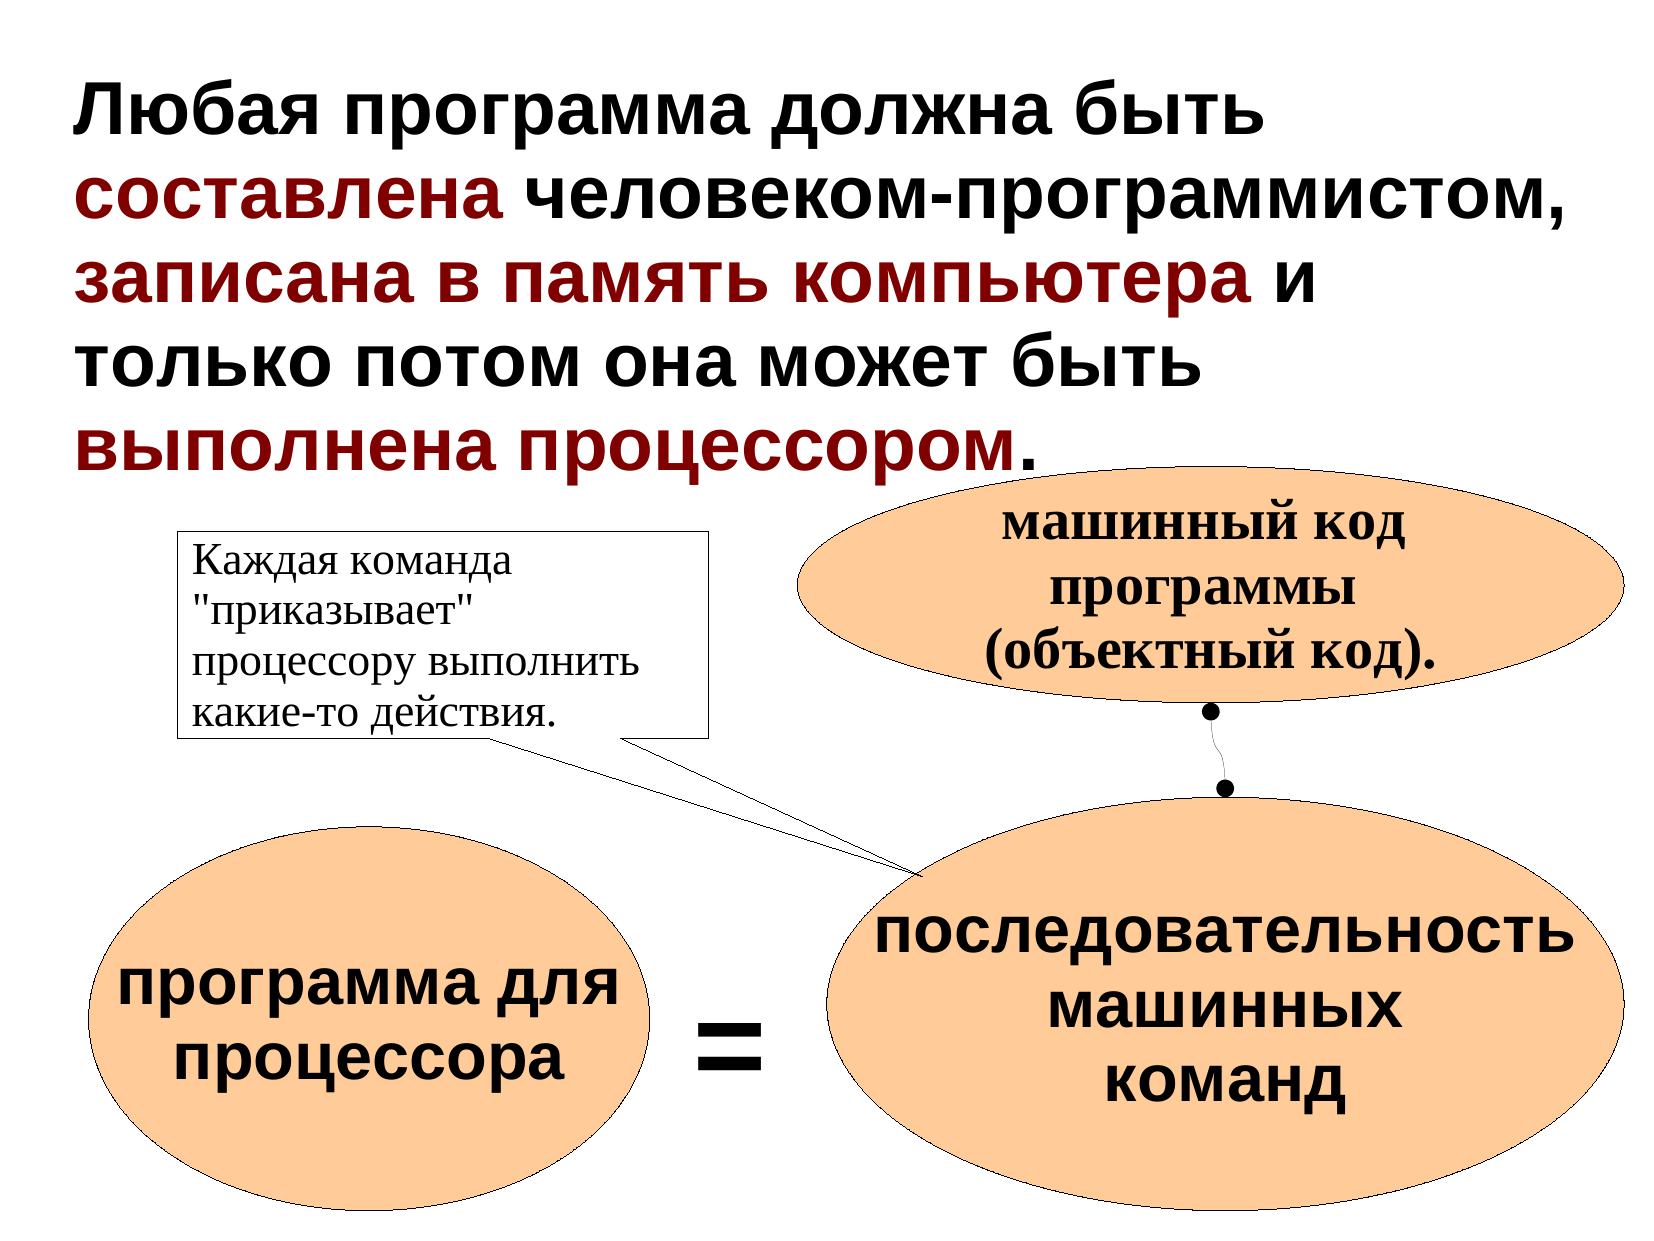

Любая программа должна быть составлена человеком-программистом, записана в память компьютера и только потом она может быть выполнена процессором.
машинный код
программы
(объектный код).
Каждая команда "приказывает" процессору выполнить какие-то действия.
последовательность
машинных
команд
программа для
процессора
=